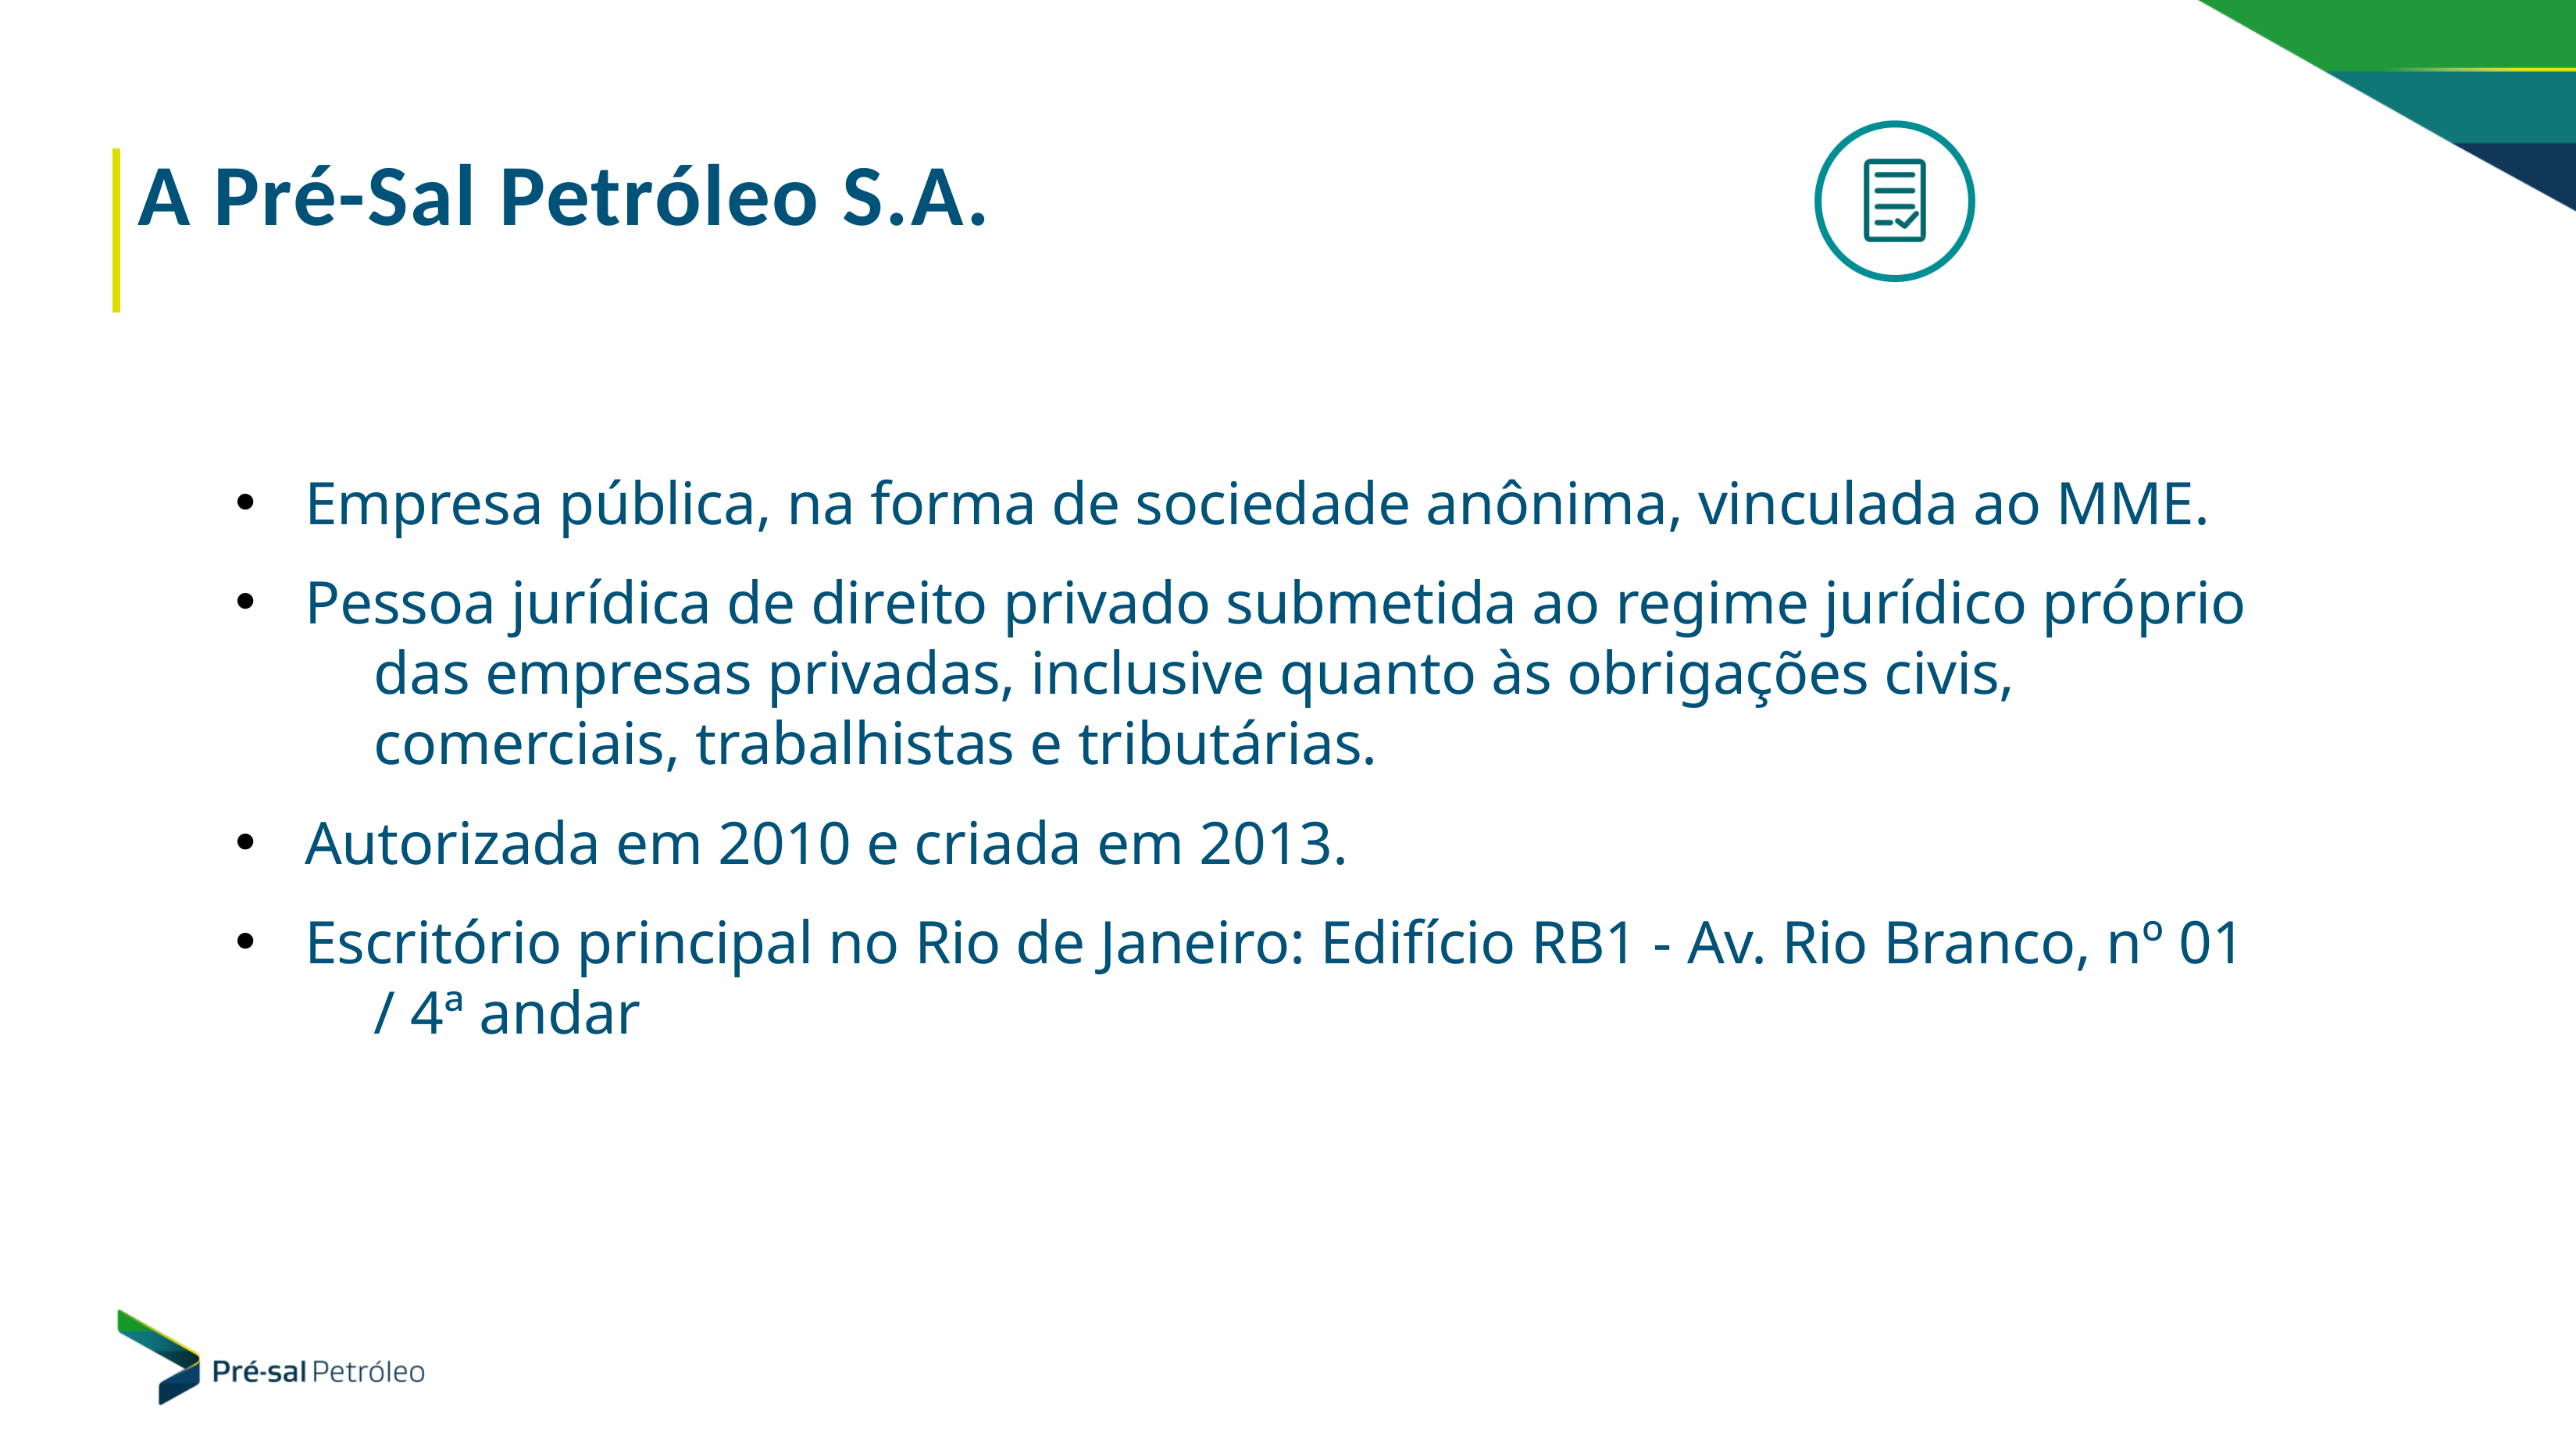

# A Pré-Sal Petróleo S.A.
Empresa pública, na forma de sociedade anônima, vinculada ao MME.
Pessoa jurídica de direito privado submetida ao regime jurídico próprio das empresas privadas, inclusive quanto às obrigações civis, comerciais, trabalhistas e tributárias.
Autorizada em 2010 e criada em 2013.
Escritório principal no Rio de Janeiro: Edifício RB1 - Av. Rio Branco, nº 01 / 4ª andar